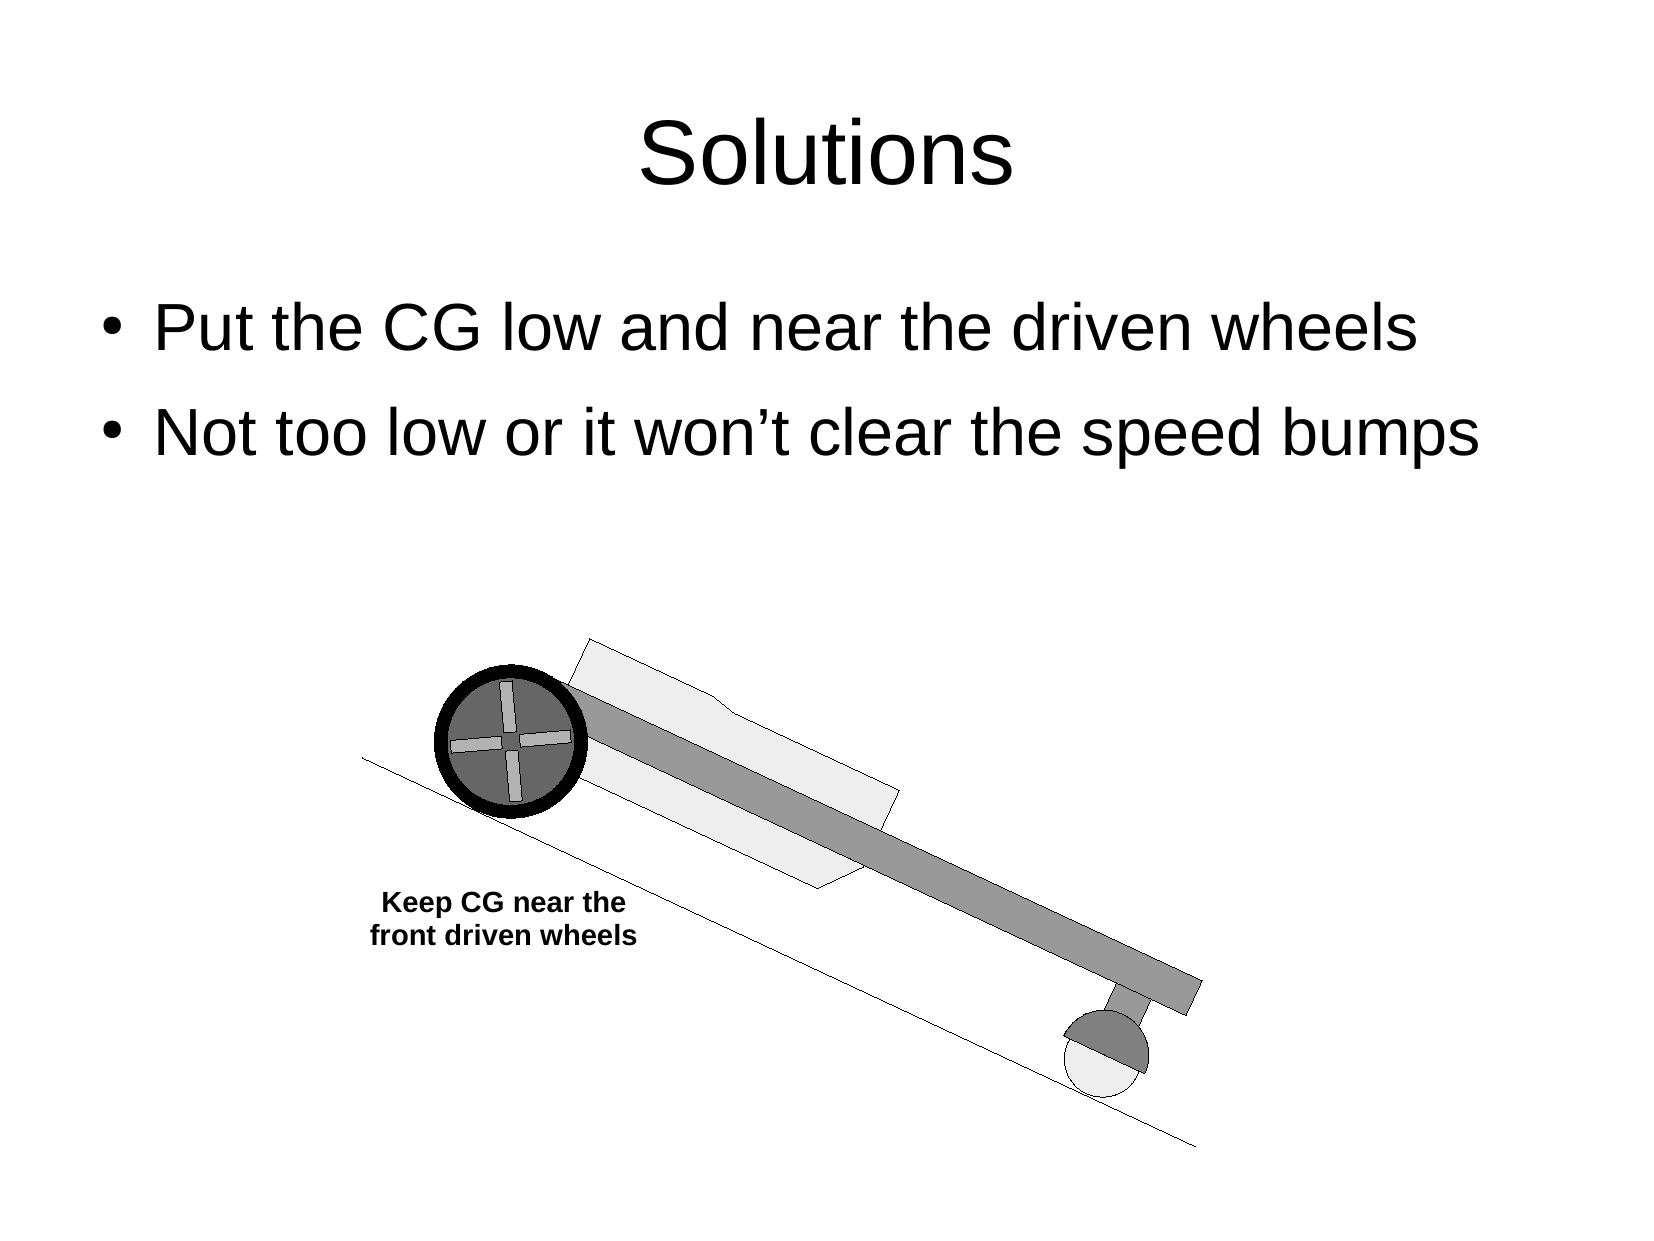

# Solutions
Put the CG low and near the driven wheels
Not too low or it won’t clear the speed bumps
Keep CG near the front driven wheels